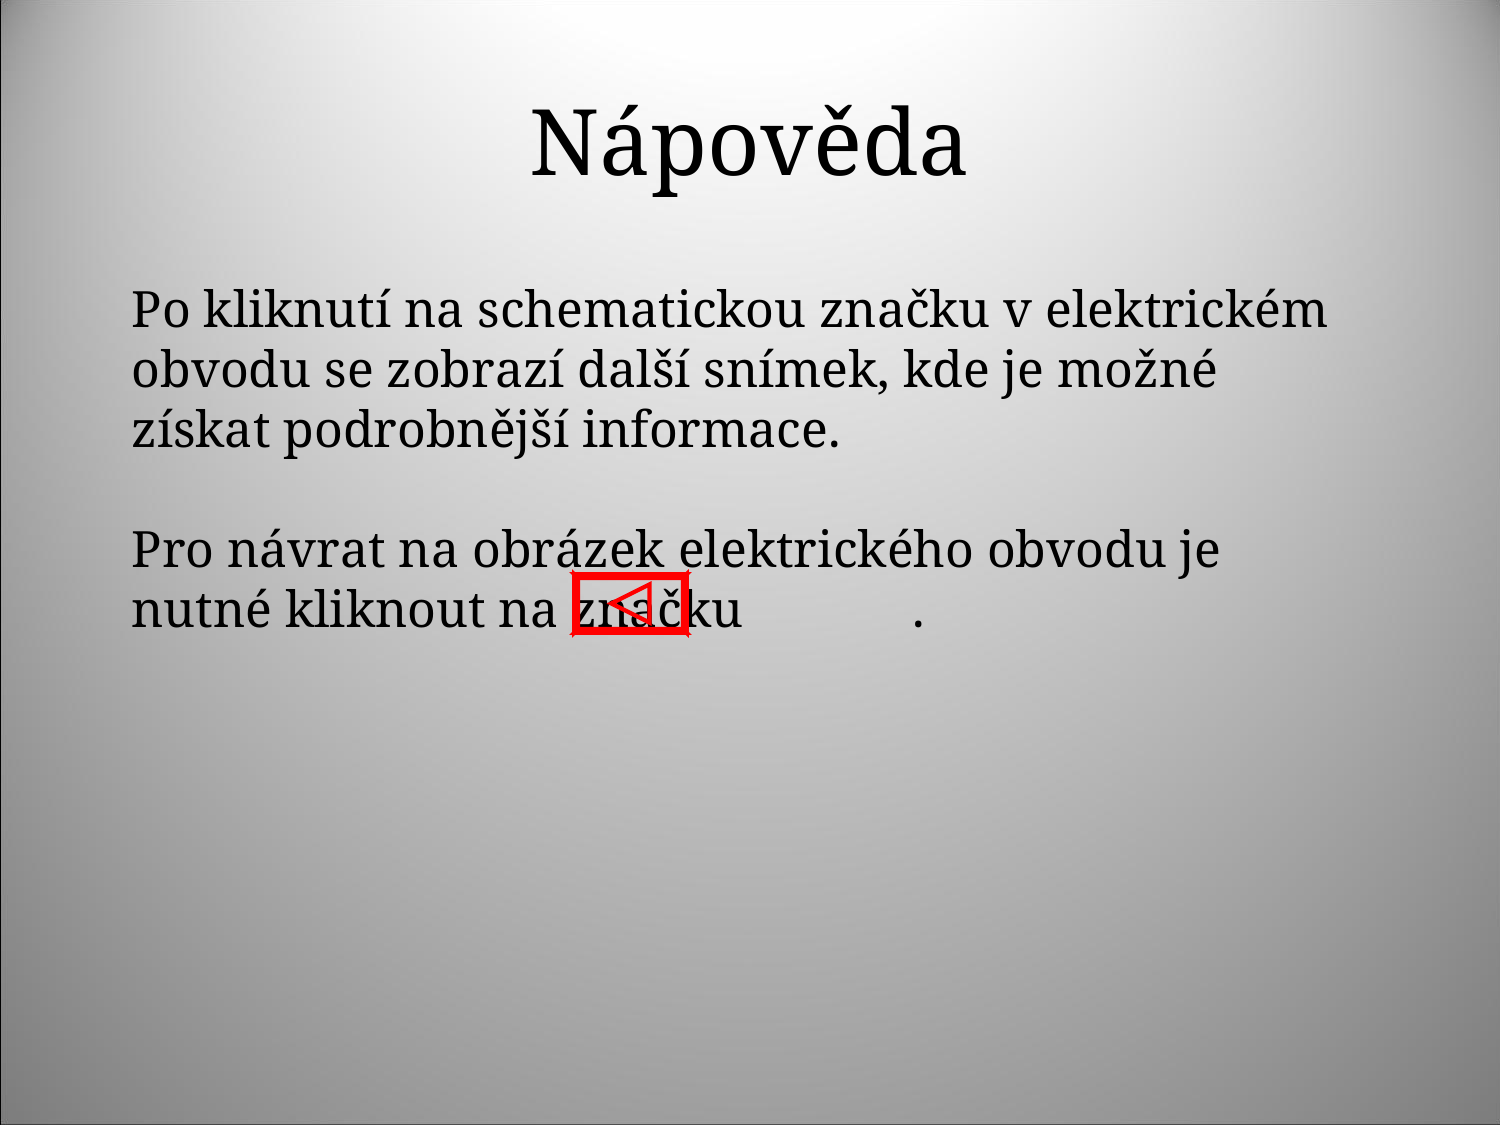

# Nápověda
Po kliknutí na schematickou značku v elektrickém obvodu se zobrazí další snímek, kde je možné získat podrobnější informace.
Pro návrat na obrázek elektrického obvodu je nutné kliknout na značku .